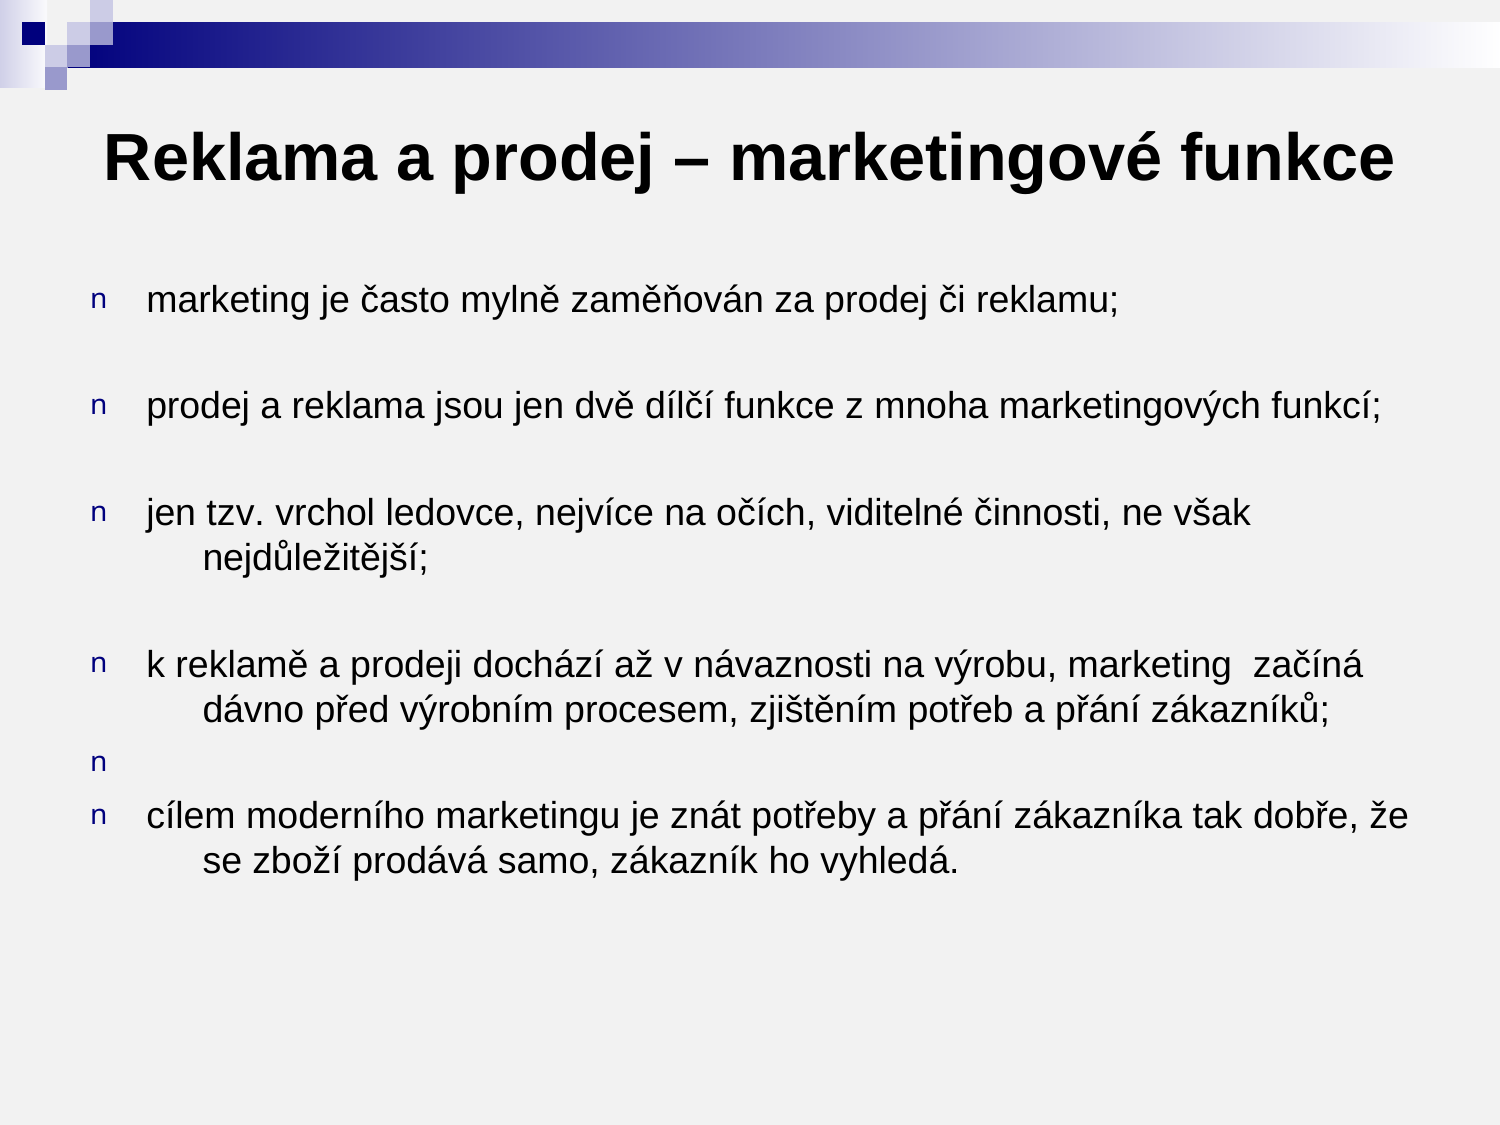

# Reklama a prodej – marketingové funkce
marketing je často mylně zaměňován za prodej či reklamu;
prodej a reklama jsou jen dvě dílčí funkce z mnoha marketingových funkcí;
jen tzv. vrchol ledovce, nejvíce na očích, viditelné činnosti, ne však nejdůležitější;
k reklamě a prodeji dochází až v návaznosti na výrobu, marketing začíná dávno před výrobním procesem, zjištěním potřeb a přání zákazníků;
cílem moderního marketingu je znát potřeby a přání zákazníka tak dobře, že se zboží prodává samo, zákazník ho vyhledá.